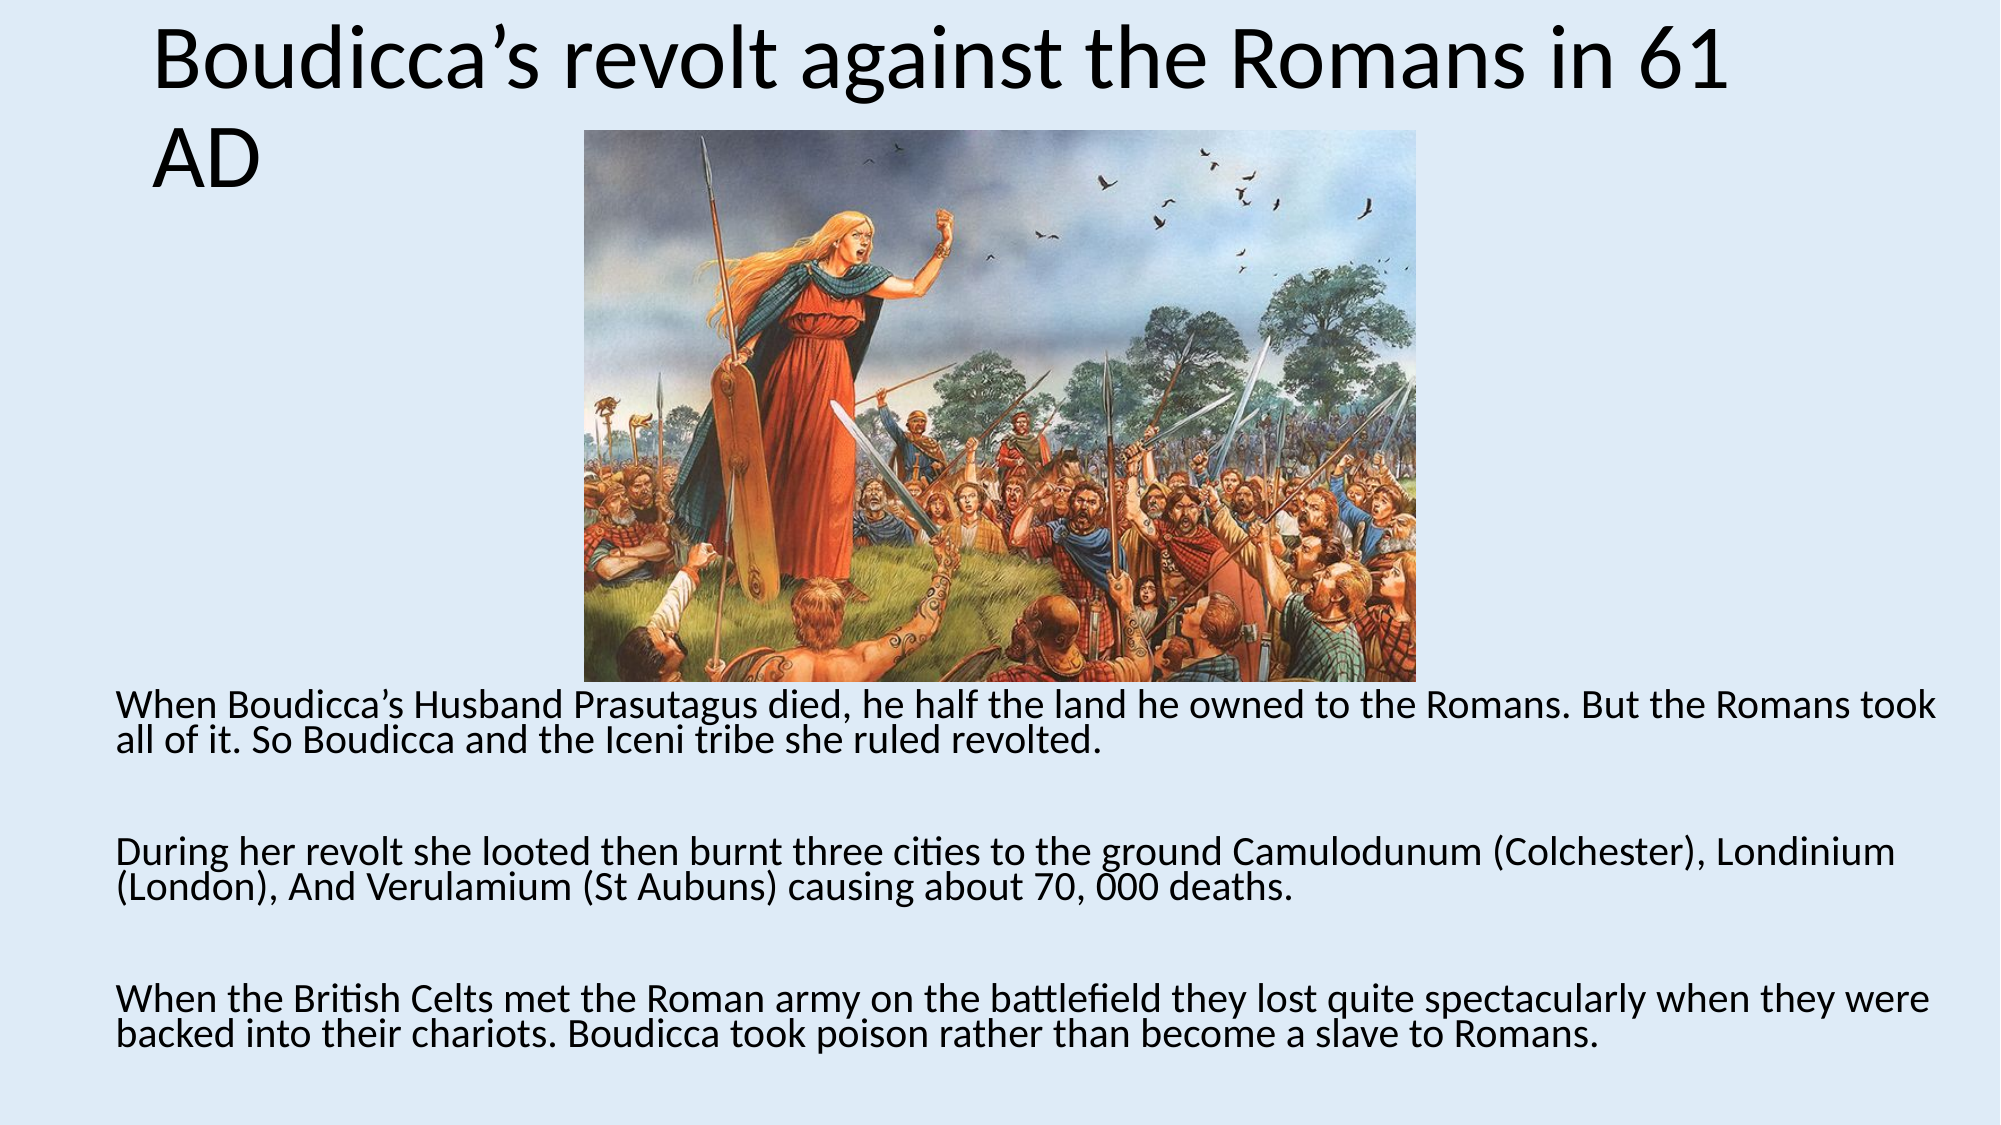

Boudicca’s revolt against the Romans in 61 AD
# When Boudicca’s Husband Prasutagus died, he half the land he owned to the Romans. But the Romans took all of it. So Boudicca and the Iceni tribe she ruled revolted.
During her revolt she looted then burnt three cities to the ground Camulodunum (Colchester), Londinium (London), And Verulamium (St Aubuns) causing about 70, 000 deaths.
When the British Celts met the Roman army on the battlefield they lost quite spectacularly when they were backed into their chariots. Boudicca took poison rather than become a slave to Romans.